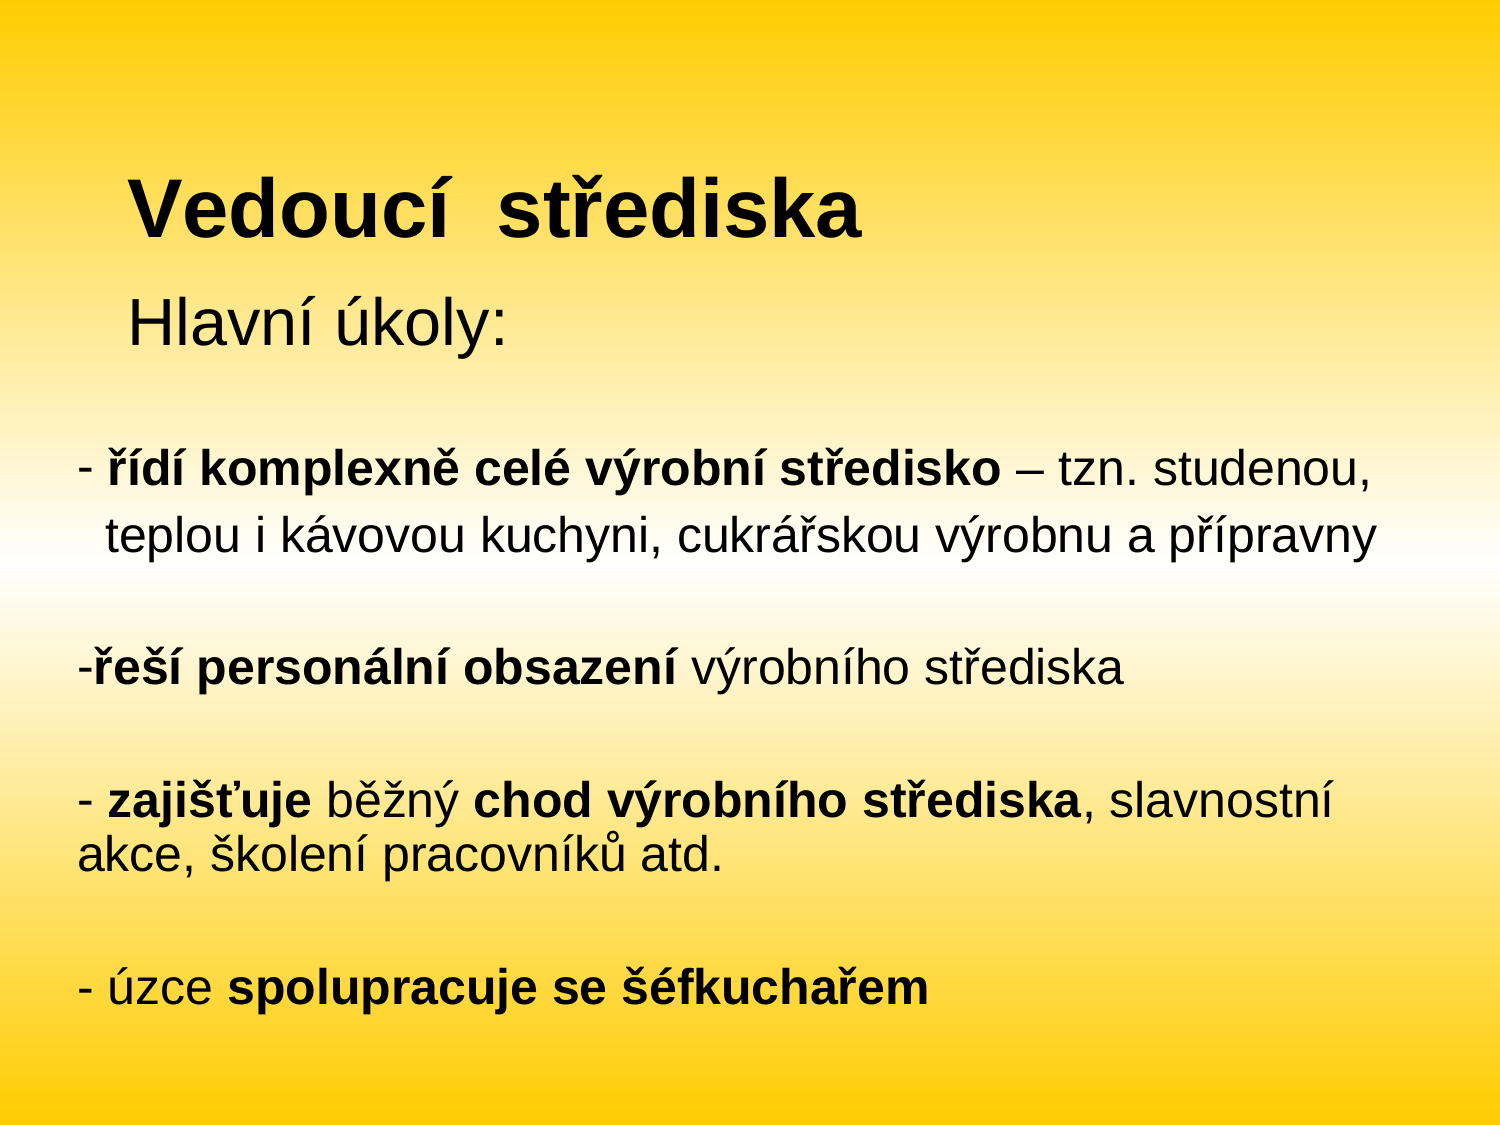

# Vedoucí střediska Hlavní úkoly:
 řídí komplexně celé výrobní středisko – tzn. studenou,
 teplou i kávovou kuchyni, cukrářskou výrobnu a přípravny
řeší personální obsazení výrobního střediska
 zajišťuje běžný chod výrobního střediska, slavnostní akce, školení pracovníků atd.
- úzce spolupracuje se šéfkuchařem